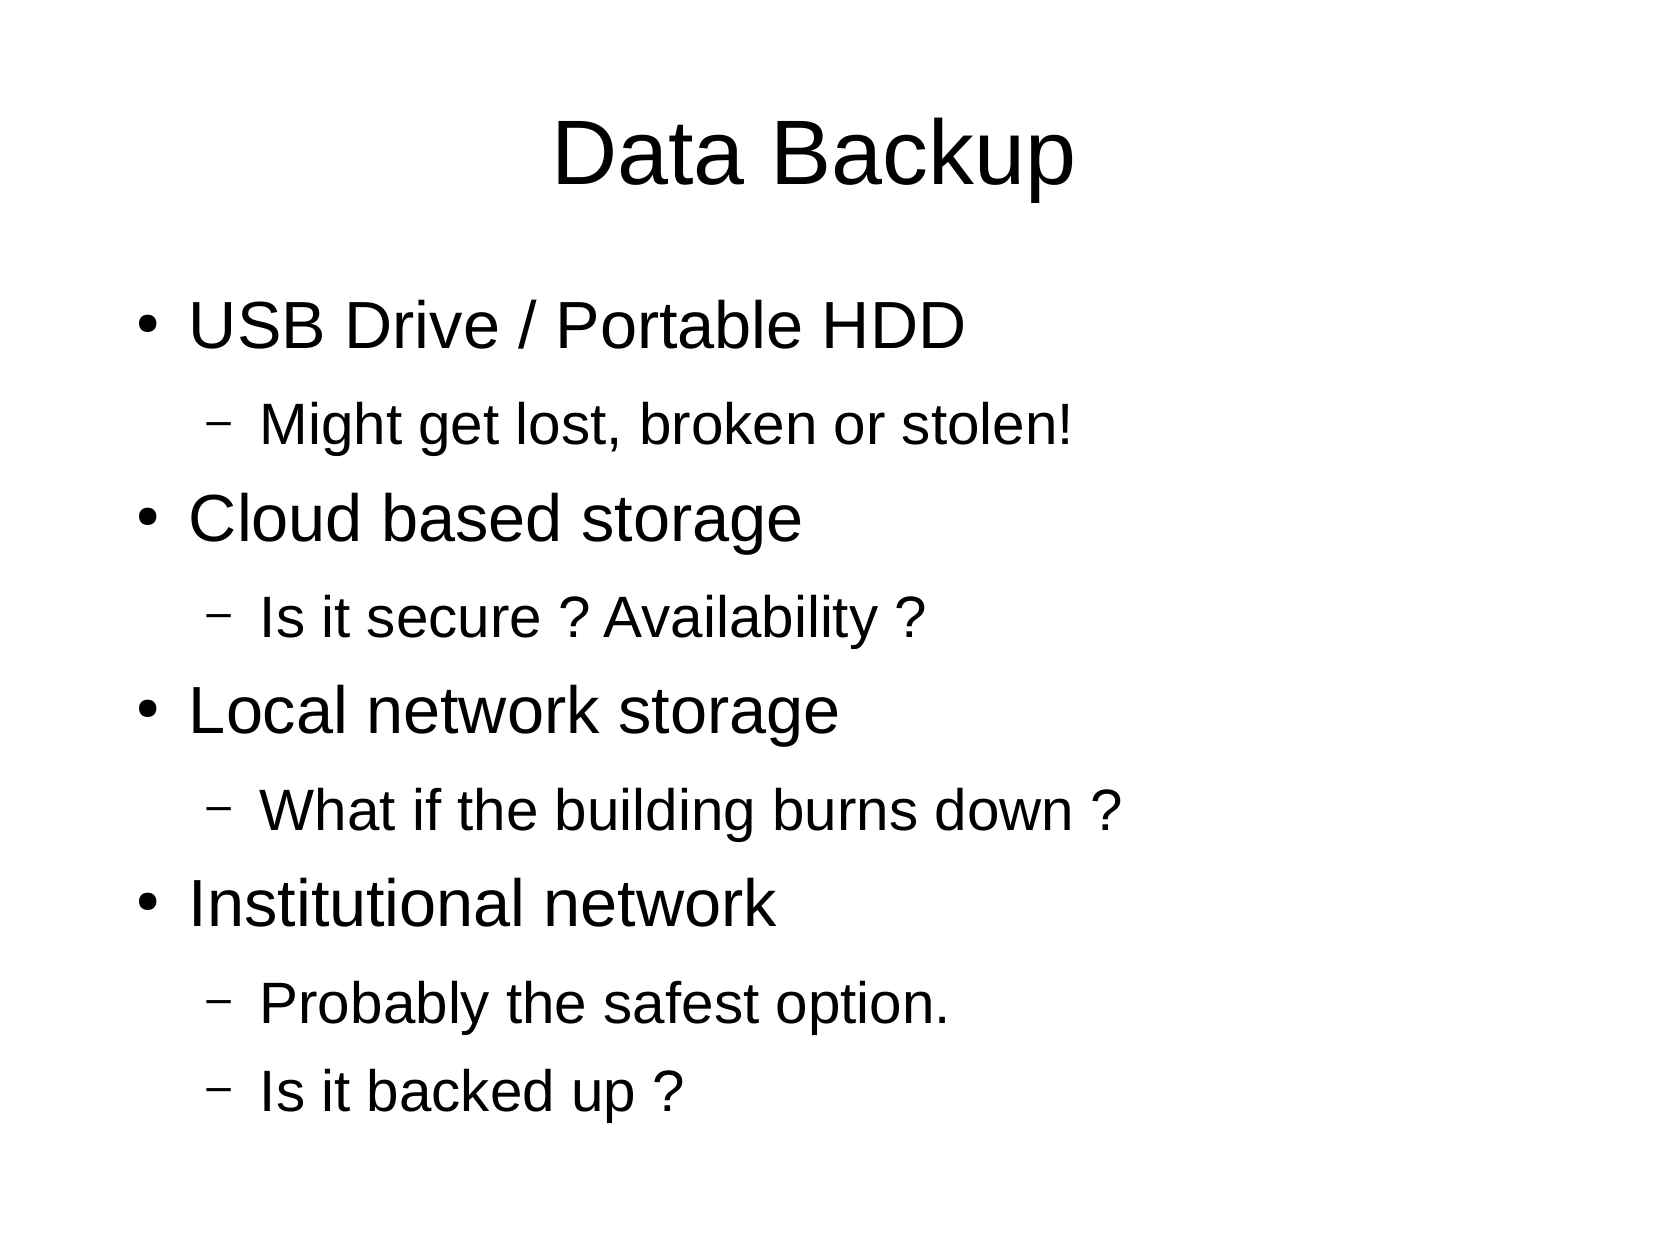

# Data Backup
USB Drive / Portable HDD
Might get lost, broken or stolen!
Cloud based storage
Is it secure ? Availability ?
Local network storage
What if the building burns down ?
Institutional network
Probably the safest option.
Is it backed up ?